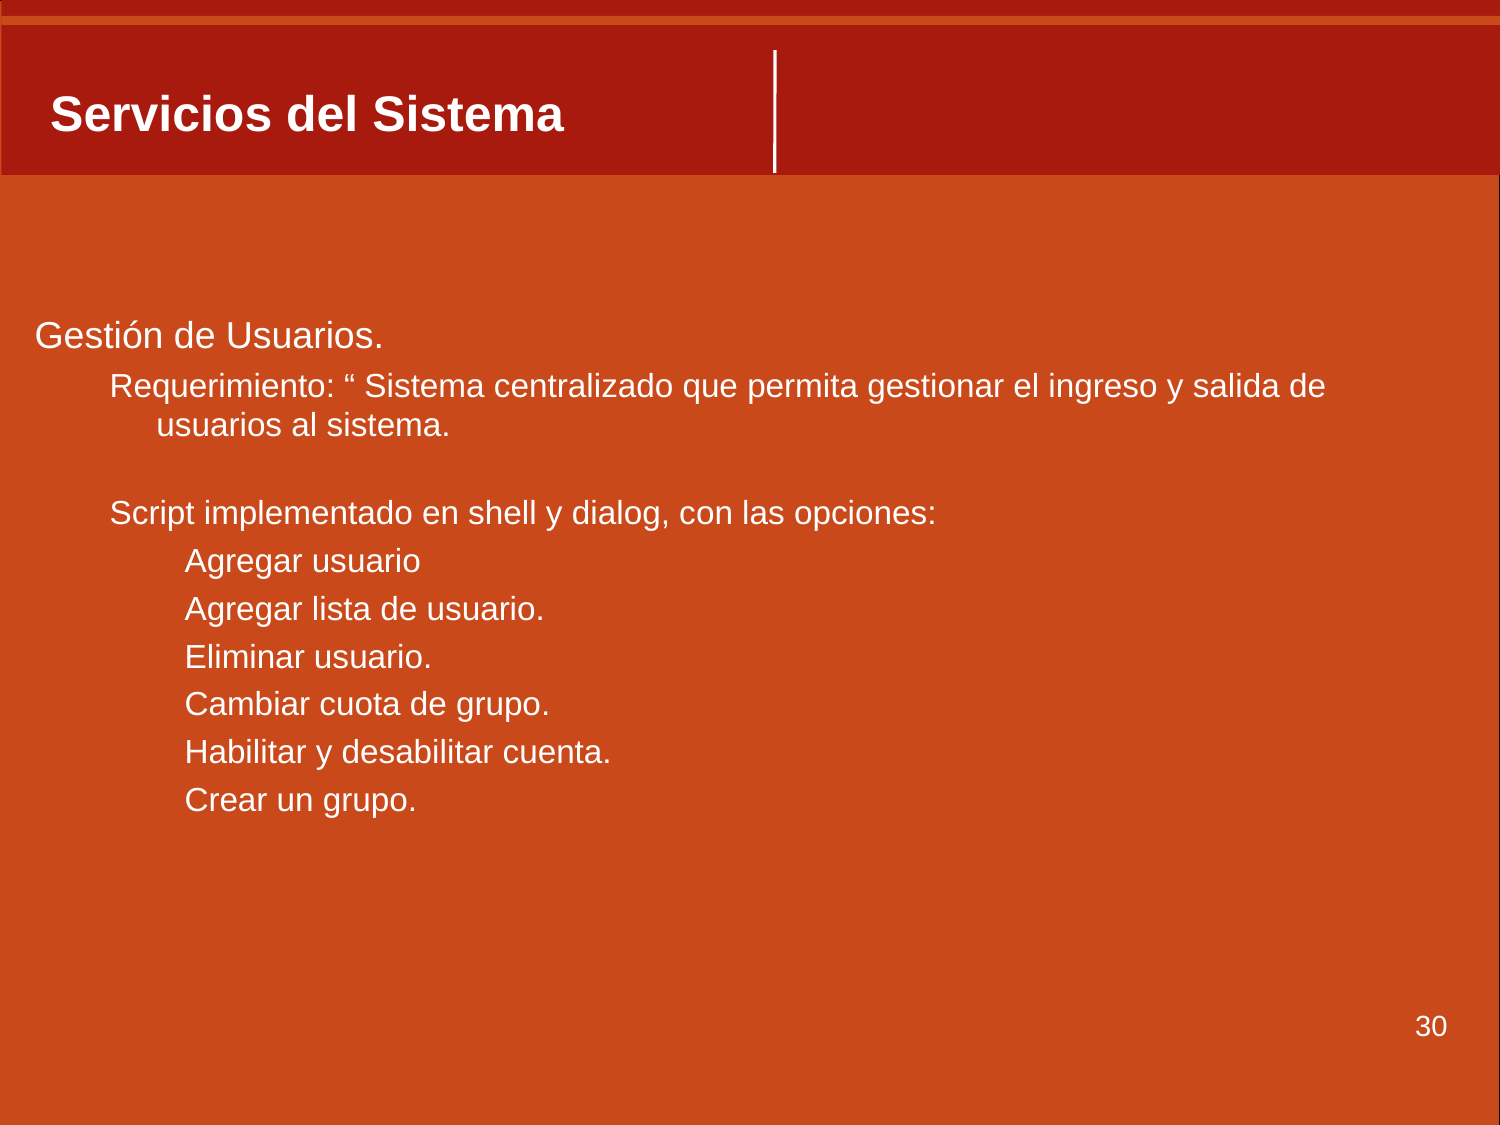

# Servicios del Sistema
Gestión de Usuarios.
Requerimiento: “ Sistema centralizado que permita gestionar el ingreso y salida de usuarios al sistema.
Script implementado en shell y dialog, con las opciones:
Agregar usuario
Agregar lista de usuario.
Eliminar usuario.
Cambiar cuota de grupo.
Habilitar y desabilitar cuenta.
Crear un grupo.